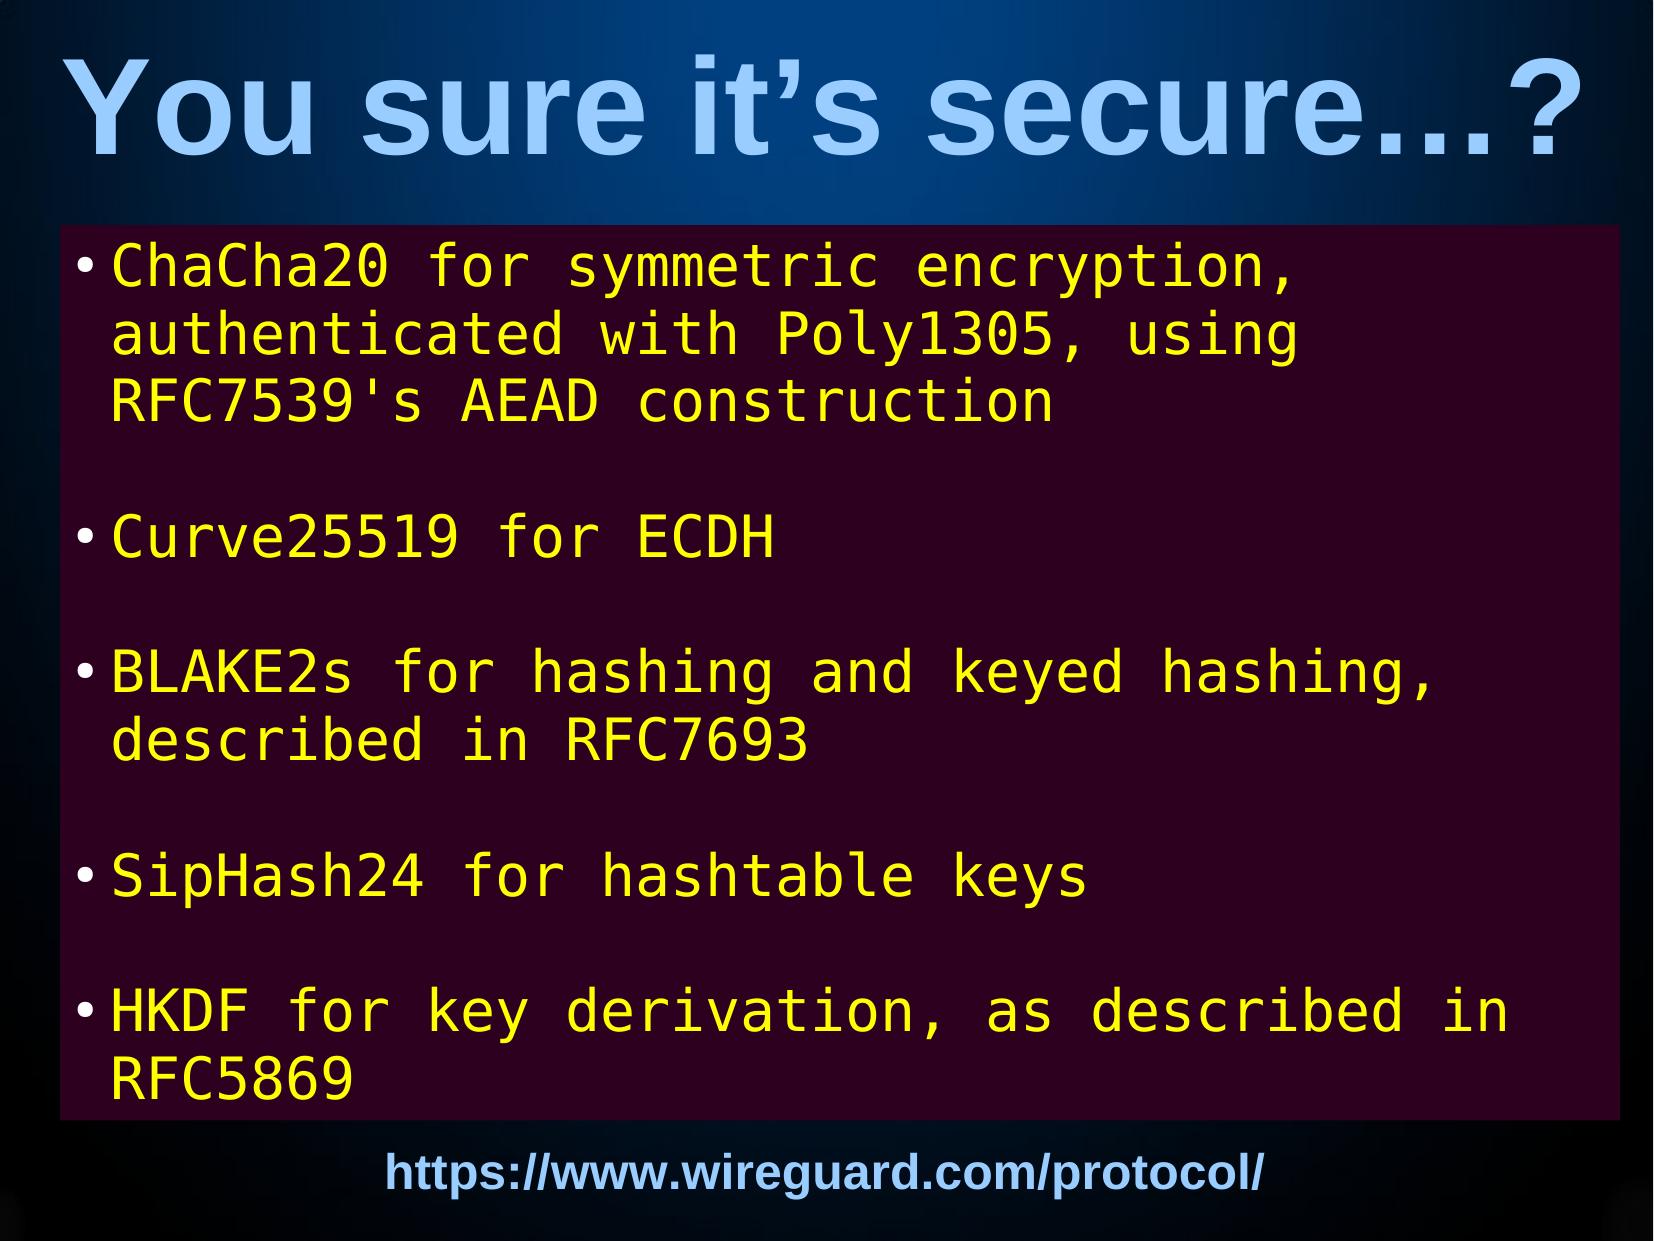

# You sure it’s secure…?
ChaCha20 for symmetric encryption, authenticated with Poly1305, using RFC7539's AEAD construction
Curve25519 for ECDH
BLAKE2s for hashing and keyed hashing, described in RFC7693
SipHash24 for hashtable keys
HKDF for key derivation, as described in RFC5869
https://www.wireguard.com/protocol/